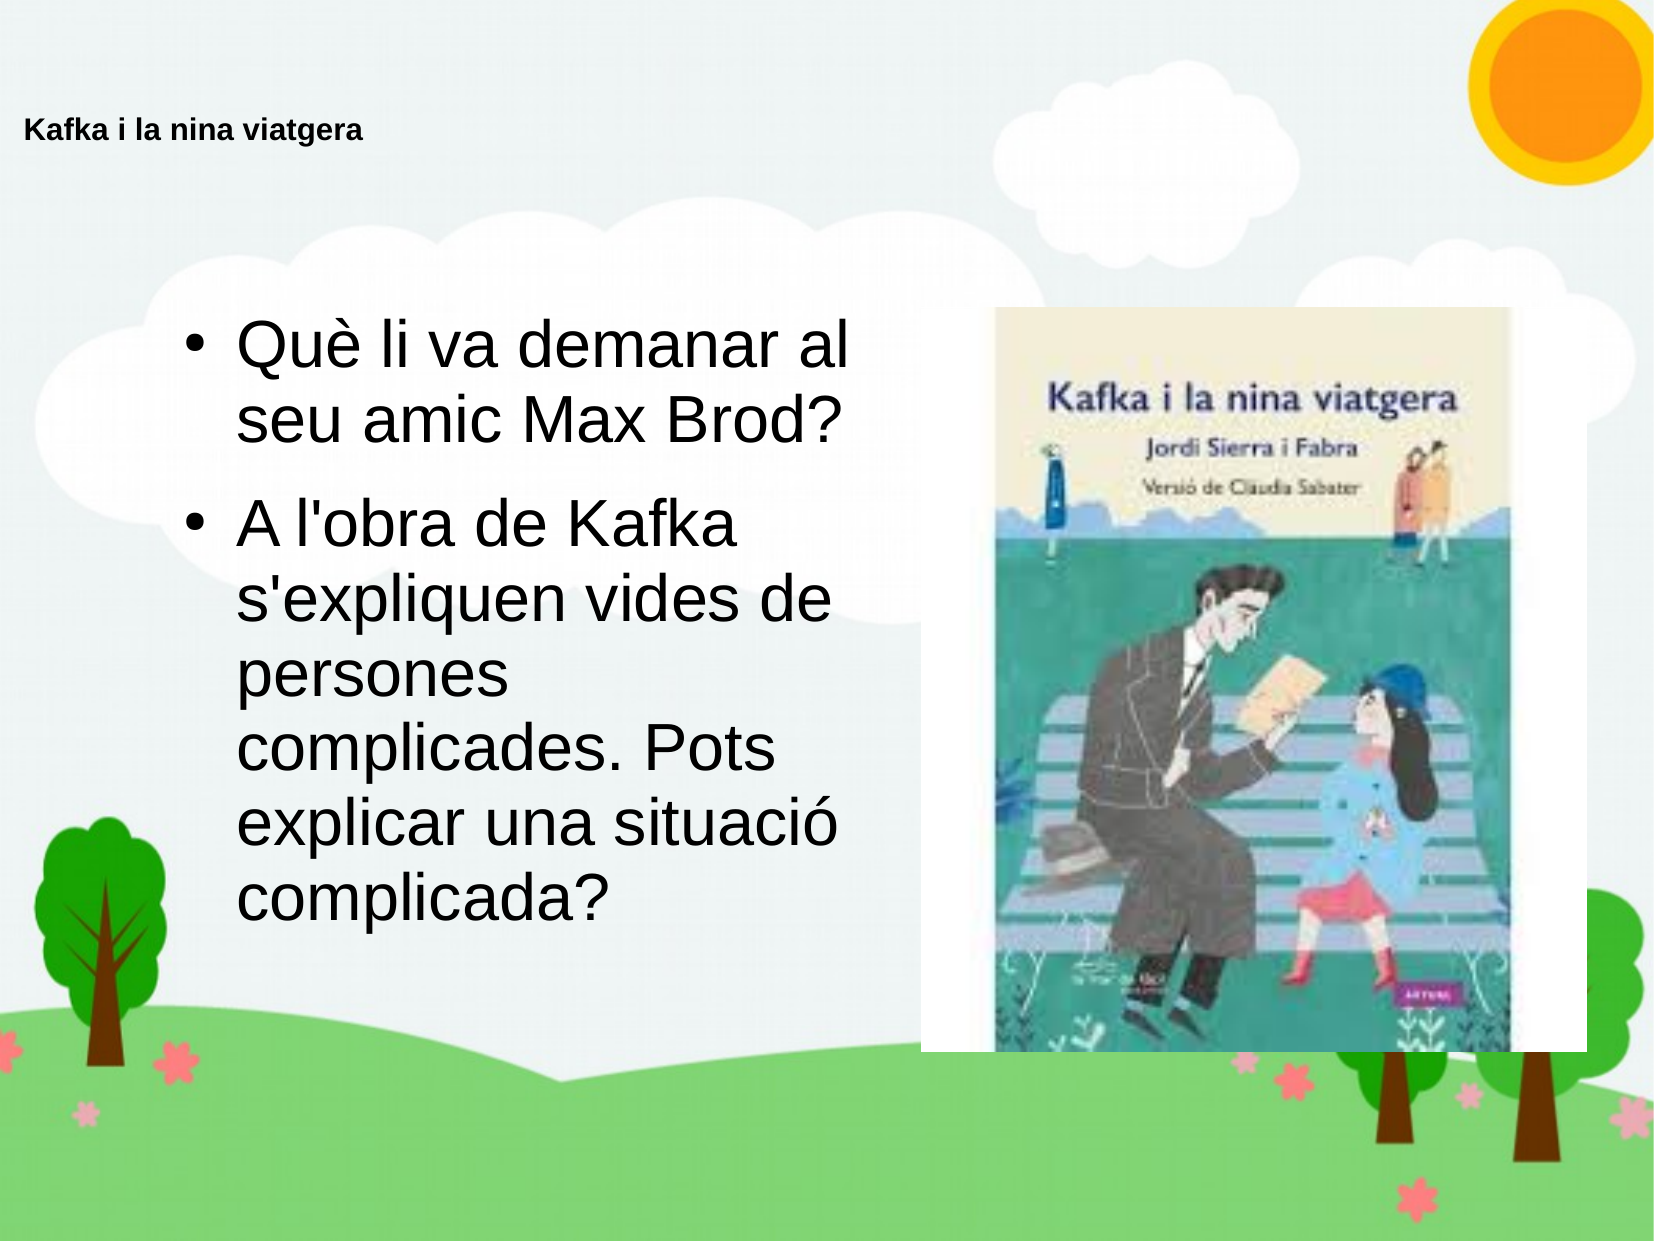

# Kafka i la nina viatgera
Què li va demanar al seu amic Max Brod?
A l'obra de Kafka s'expliquen vides de persones complicades. Pots explicar una situació complicada?